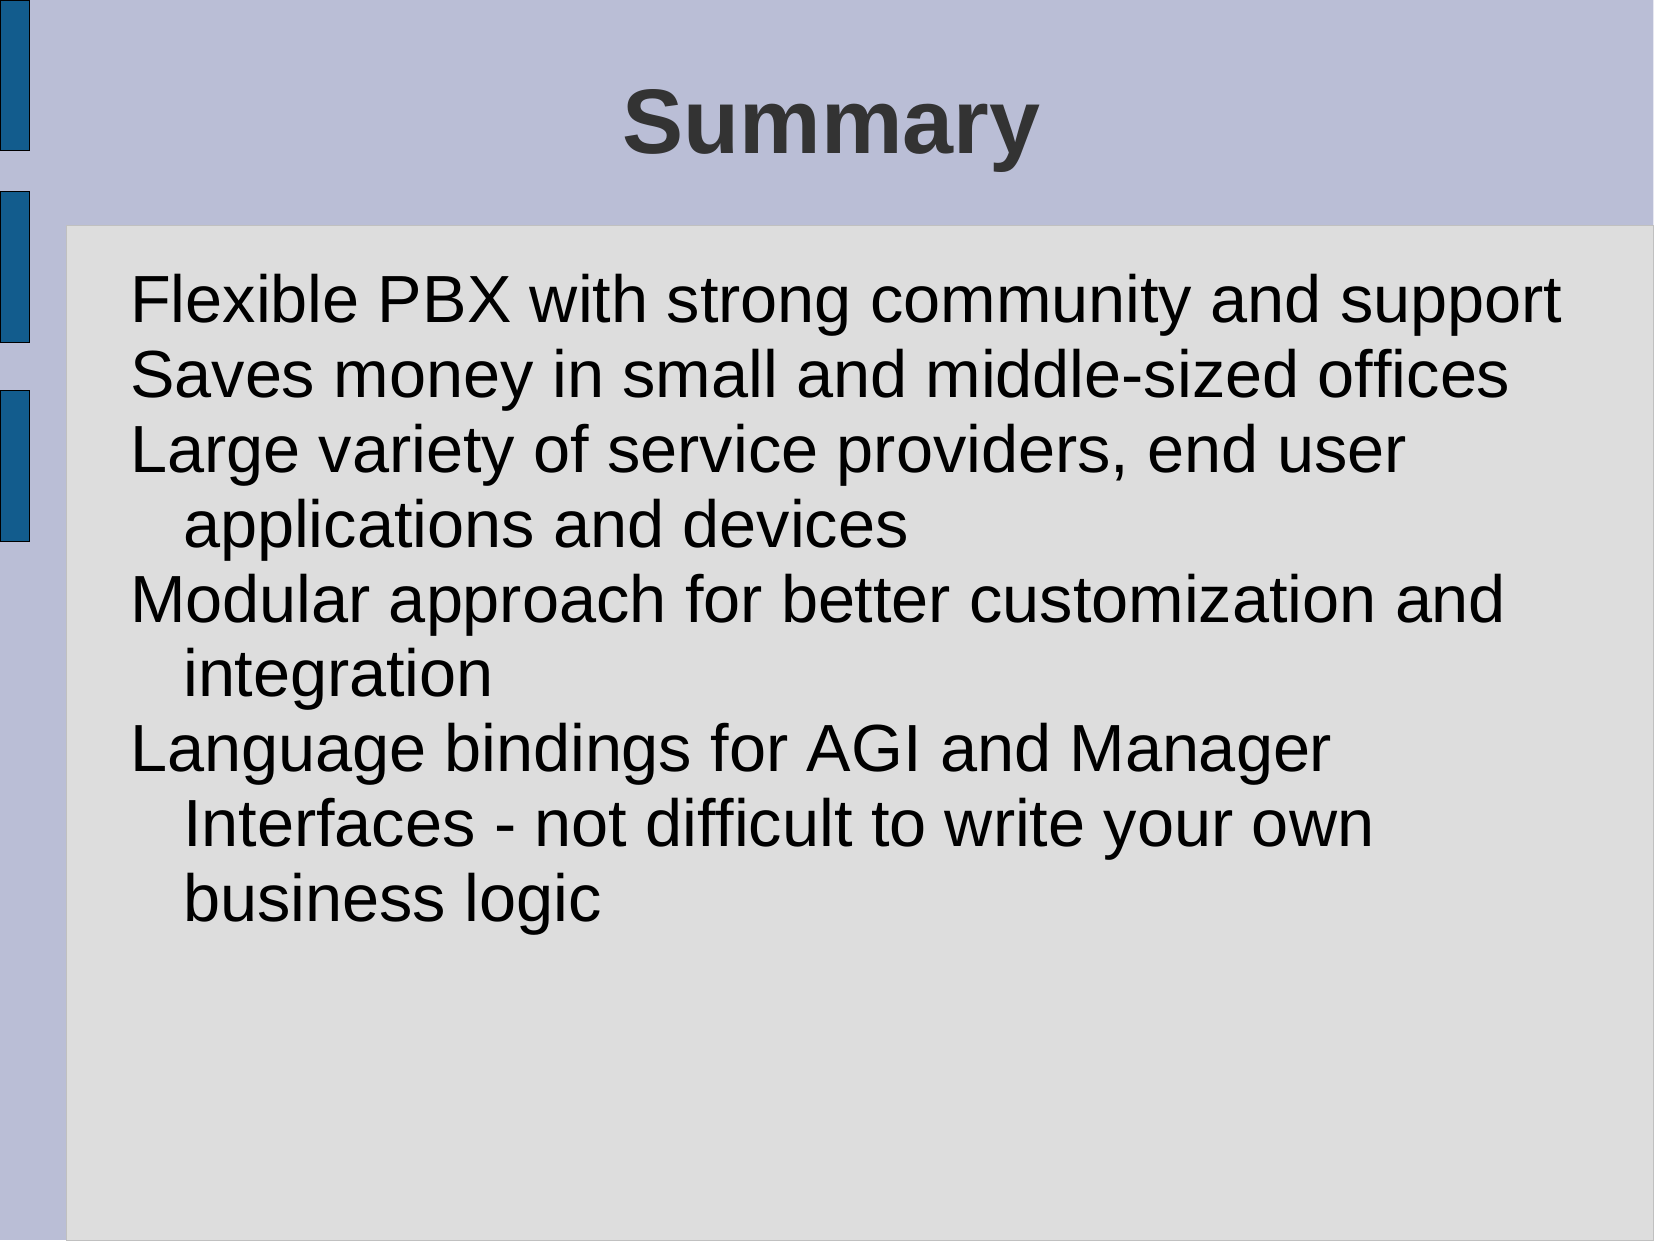

# Summary
Flexible PBX with strong community and support
Saves money in small and middle-sized offices
Large variety of service providers, end user applications and devices
Modular approach for better customization and integration
Language bindings for AGI and Manager Interfaces - not difficult to write your own business logic